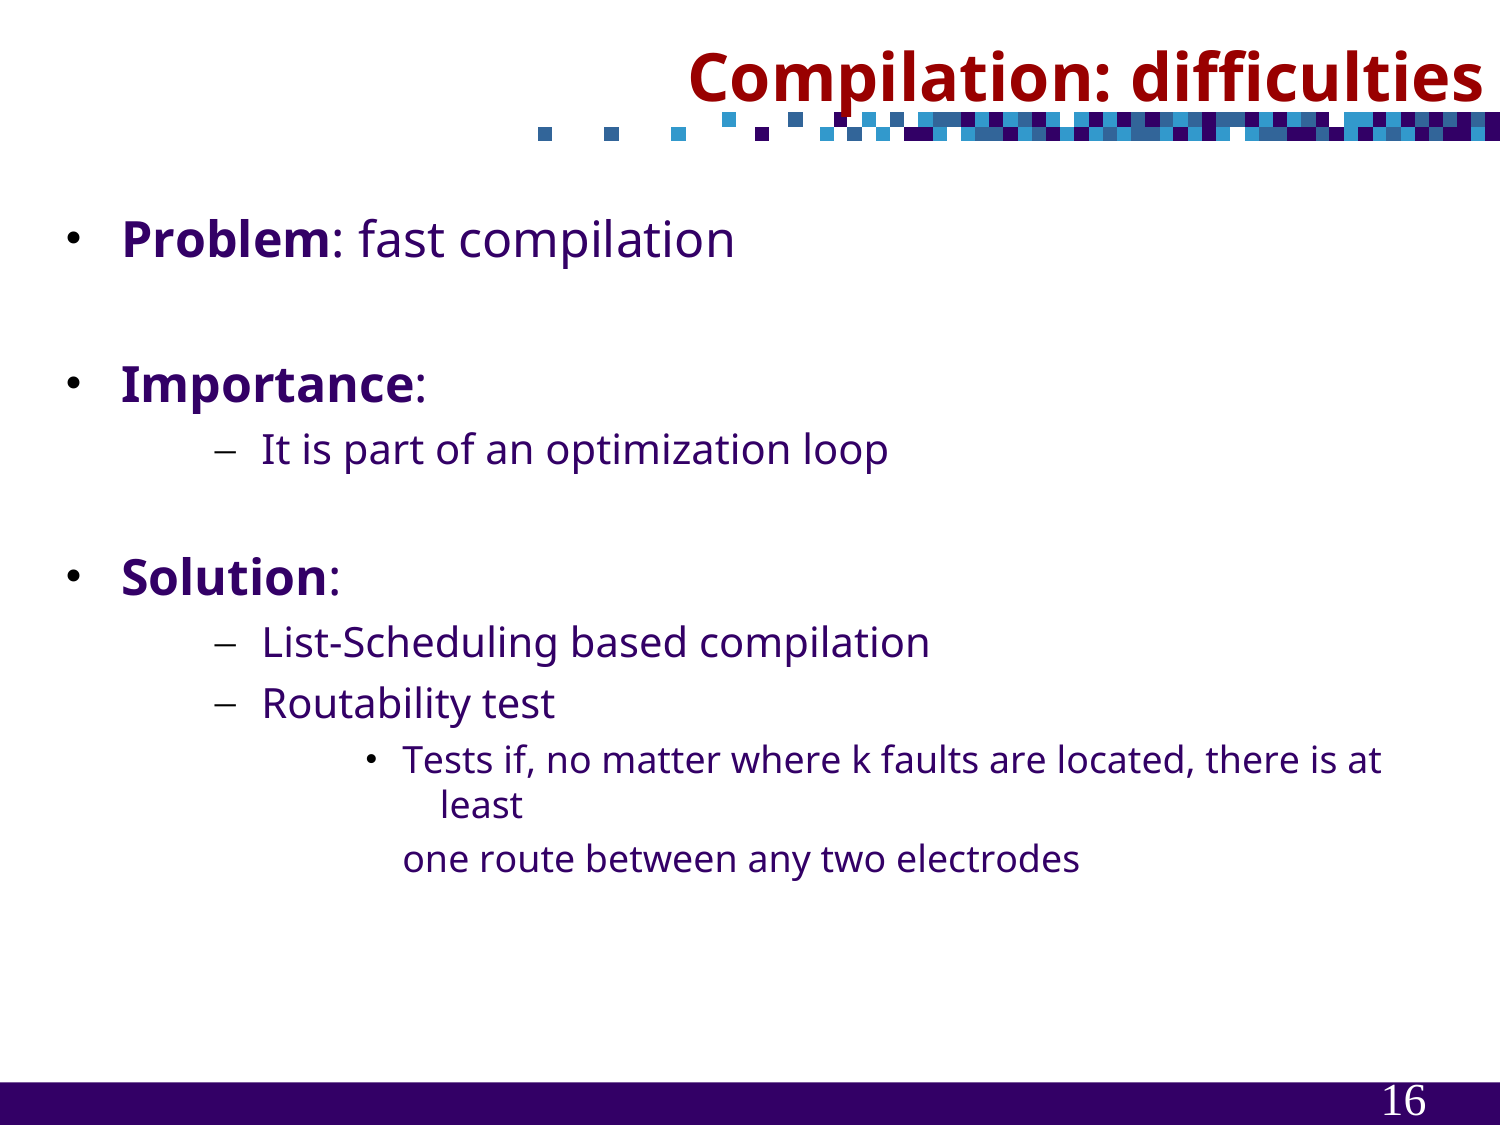

# Compilation: difficulties
Problem: fast compilation
Importance:
It is part of an optimization loop
Solution:
List-Scheduling based compilation
Routability test
Tests if, no matter where k faults are located, there is at least
one route between any two electrodes